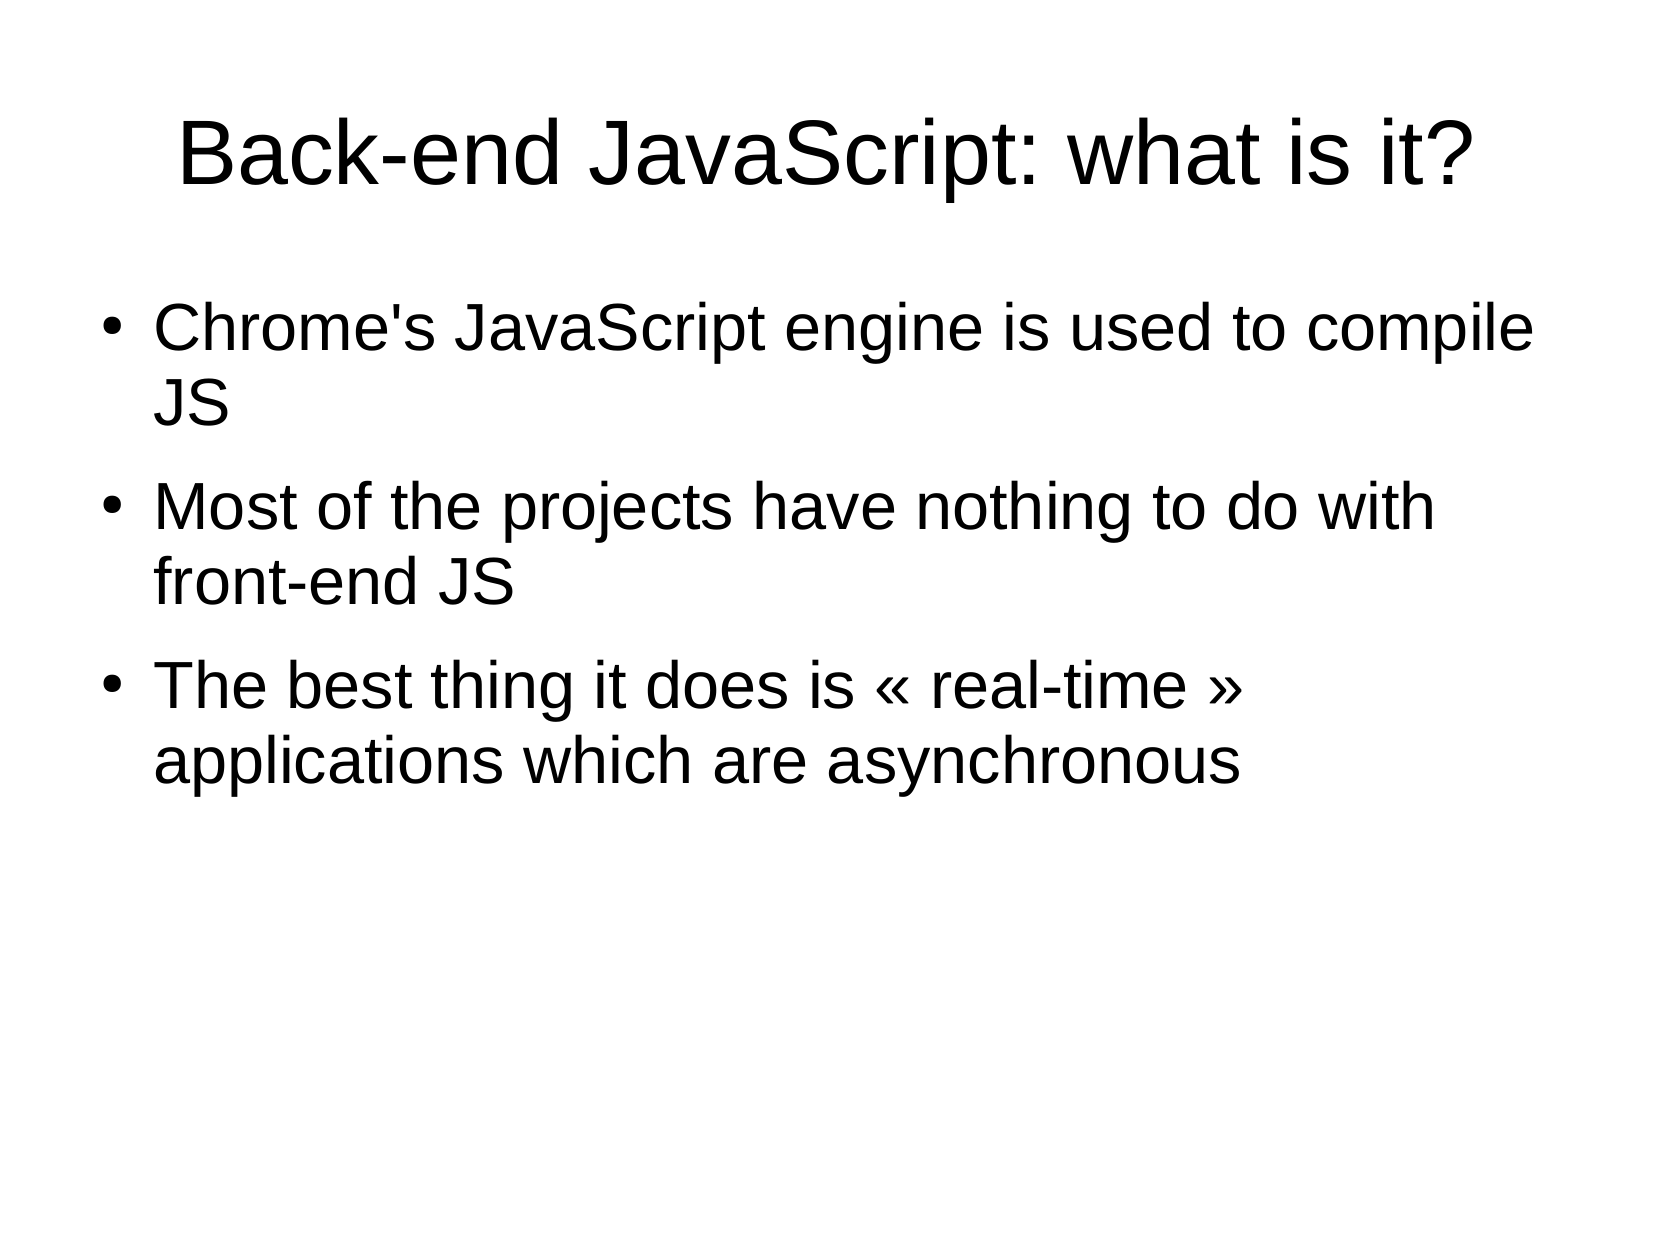

# Back-end JavaScript: what is it?
Chrome's JavaScript engine is used to compile JS
Most of the projects have nothing to do with front-end JS
The best thing it does is « real-time » applications which are asynchronous